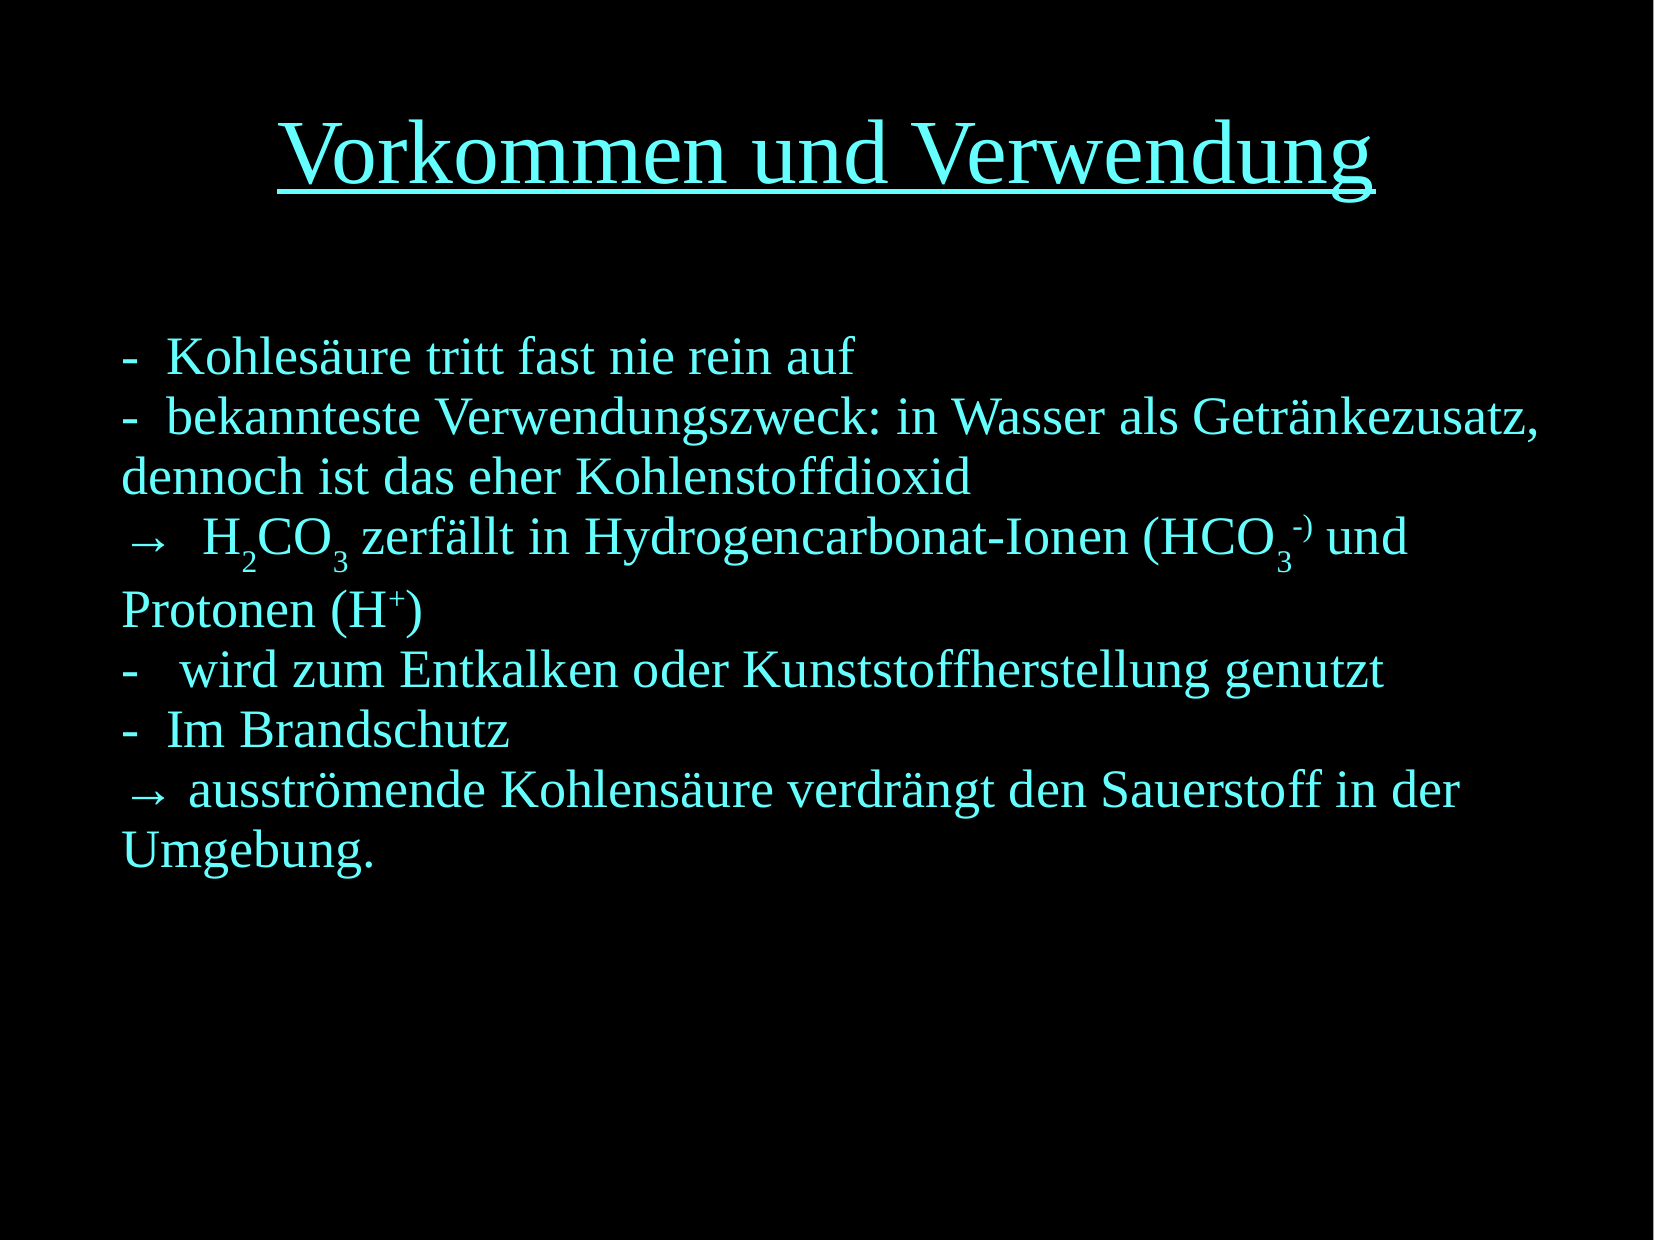

# Vorkommen und Verwendung
- Kohlesäure tritt fast nie rein auf
- bekannteste Verwendungszweck: in Wasser als Getränkezusatz, dennoch ist das eher Kohlenstoffdioxid
→ H2CO3 zerfällt in Hydrogencarbonat-Ionen (HCO3-) und Protonen (H+)
- wird zum Entkalken oder Kunststoffherstellung genutzt
- Im Brandschutz
→ ausströmende Kohlensäure verdrängt den Sauerstoff in der Umgebung.